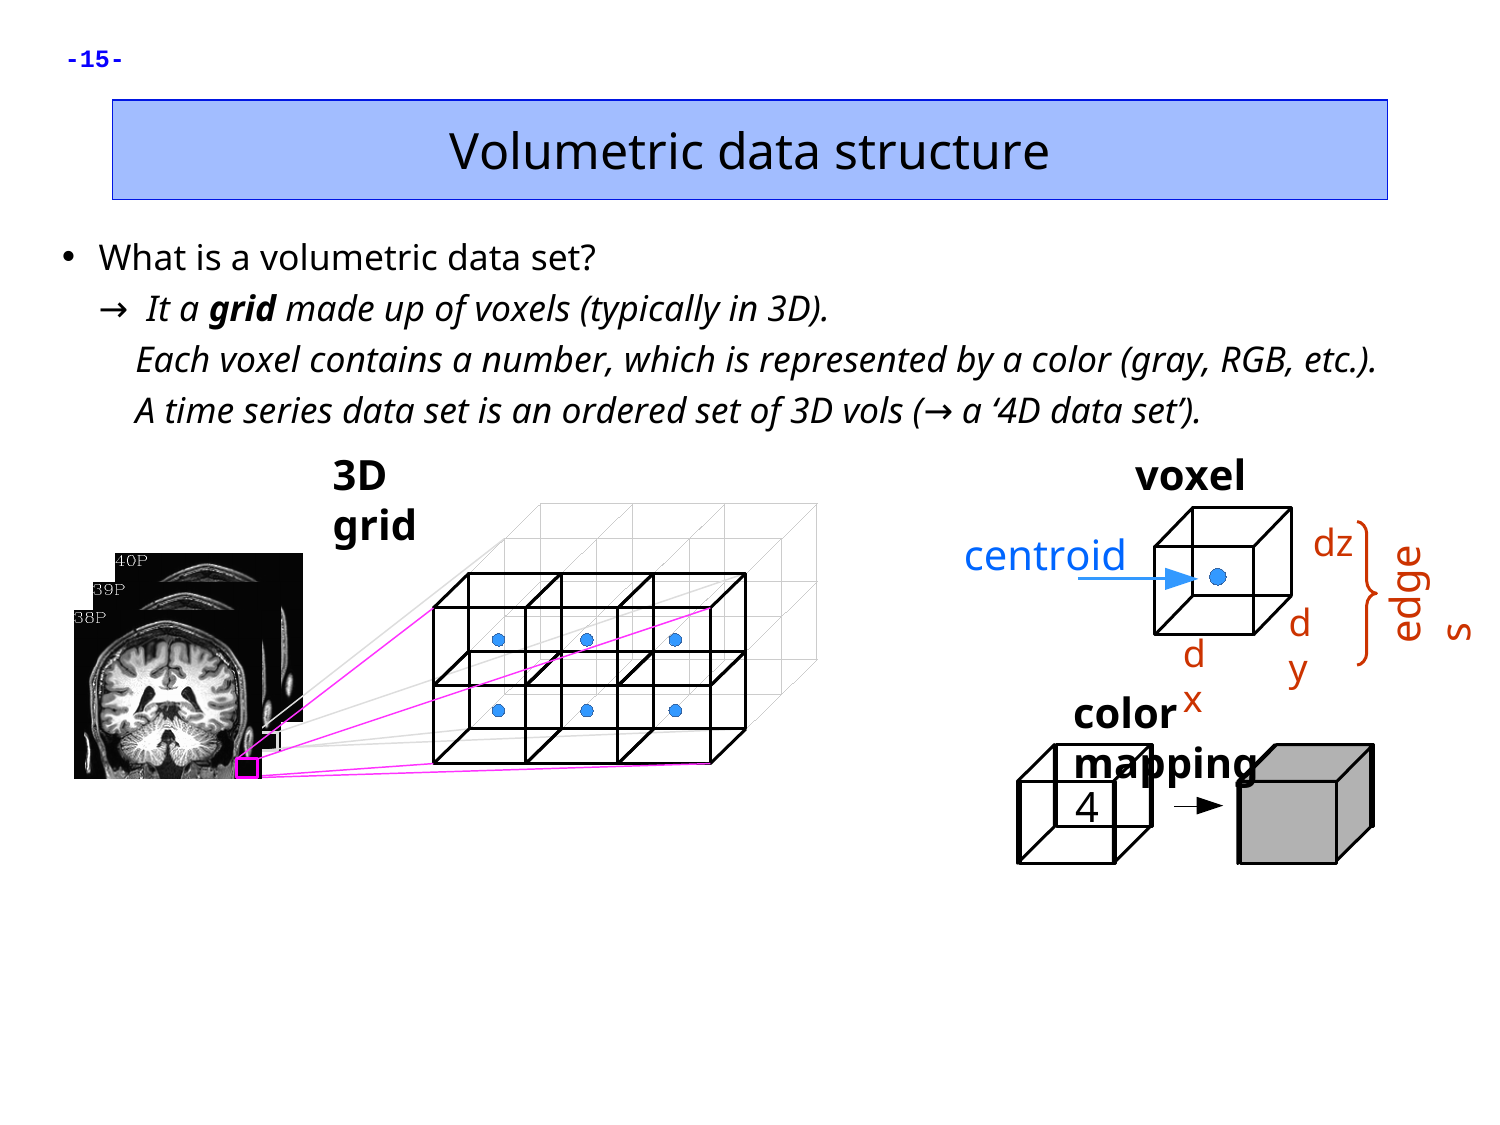

Volumetric data structure
What is a volumetric data set?
→ It a grid made up of voxels (typically in 3D).
 Each voxel contains a number, which is represented by a color (gray, RGB, etc.).
 A time series data set is an ordered set of 3D vols (→ a ‘4D data set’).
3D grid
voxel
dz
centroid
edges
dy
dx
color mapping
4